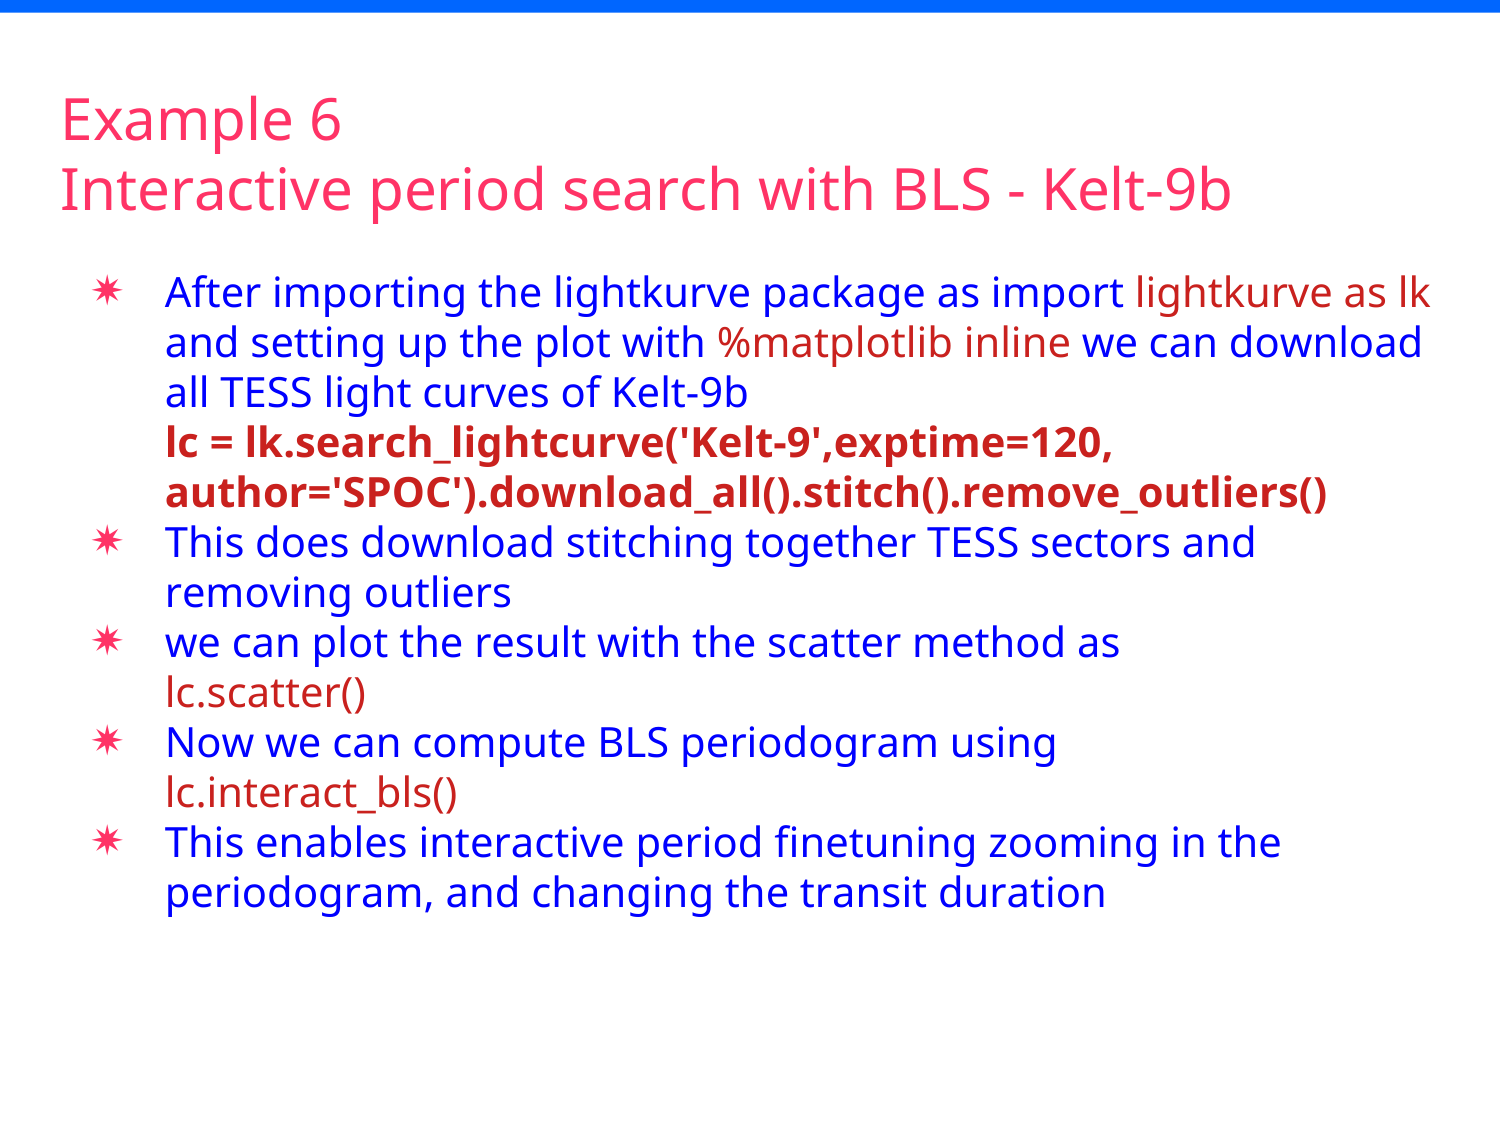

Example 6
Interactive period search with BLS - Kelt-9b
After importing the lightkurve package as import lightkurve as lk and setting up the plot with %matplotlib inline we can download all TESS light curves of Kelt-9b
lc = lk.search_lightcurve('Kelt-9',exptime=120, author='SPOC').download_all().stitch().remove_outliers()
This does download stitching together TESS sectors and removing outliers
we can plot the result with the scatter method as
lc.scatter()
Now we can compute BLS periodogram using
lc.interact_bls()
This enables interactive period finetuning zooming in the periodogram, and changing the transit duration
27